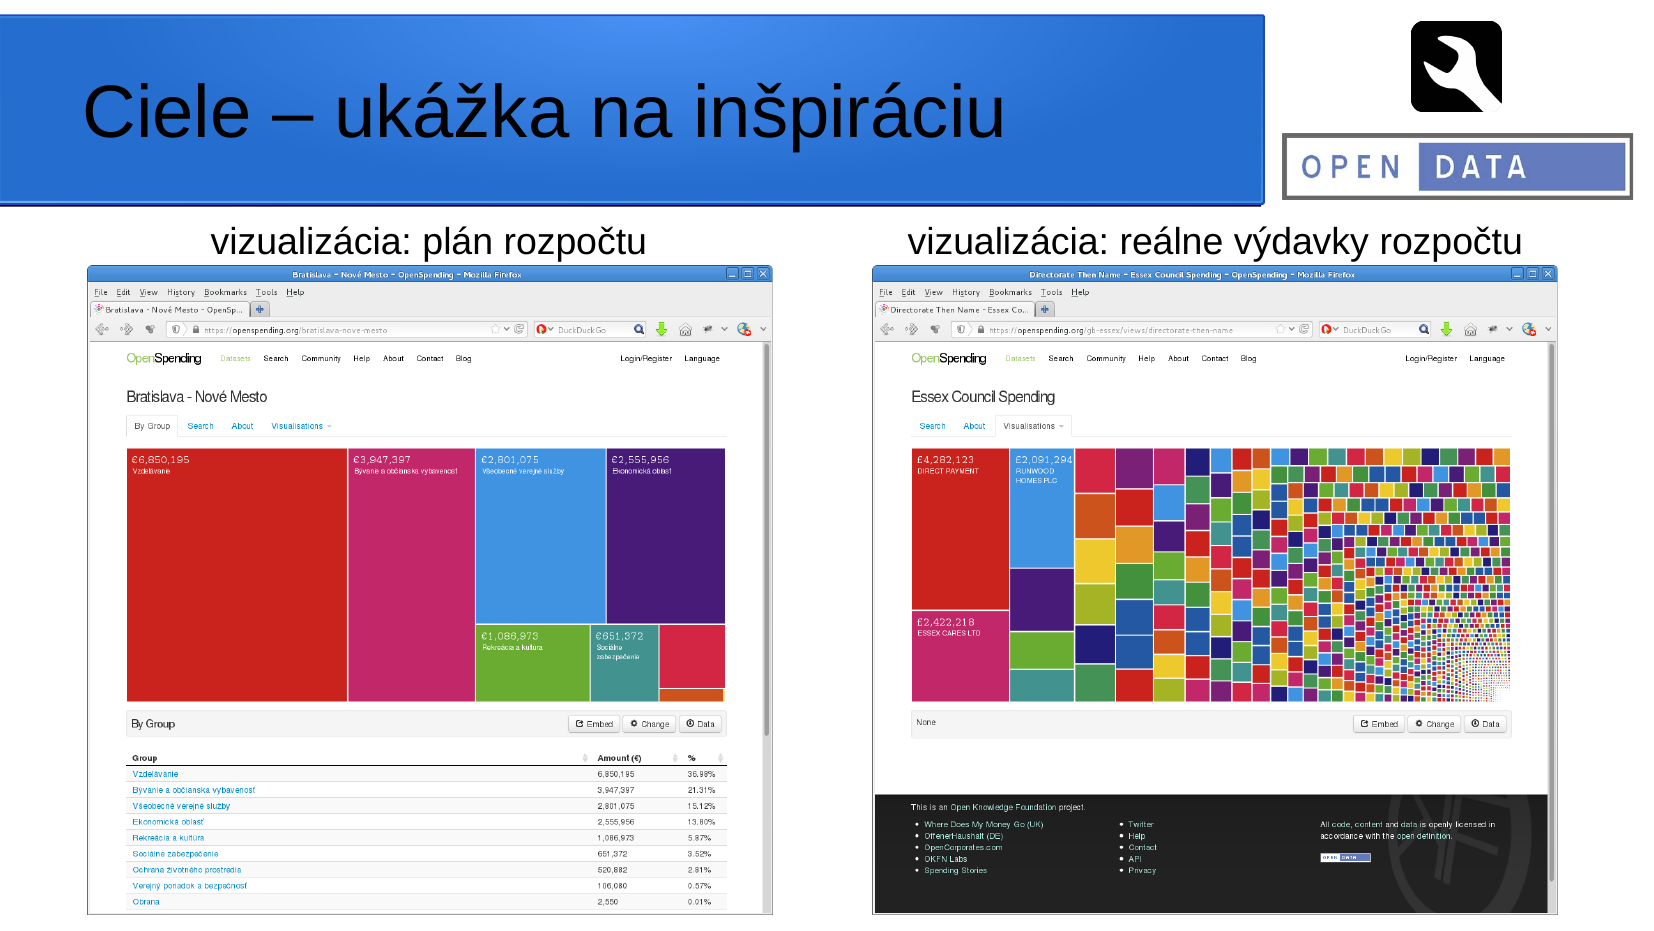

# Ciele – ukážka na inšpiráciu
vizualizácia: plán rozpočtu
vizualizácia: reálne výdavky rozpočtu